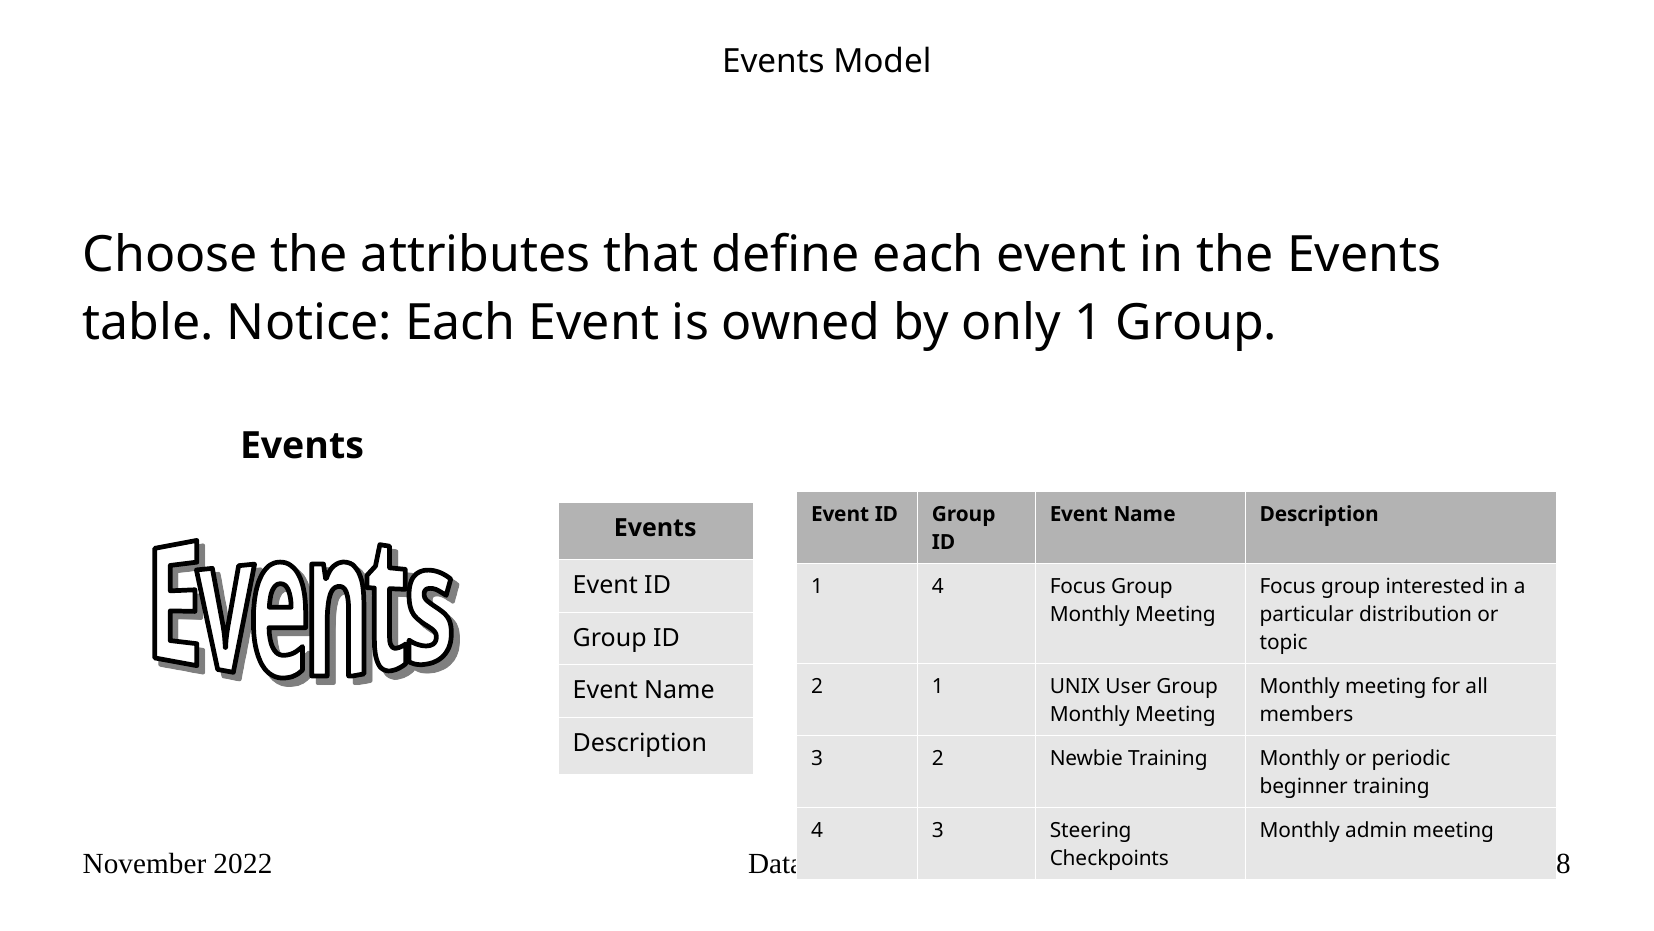

# Events Model
Choose the attributes that define each event in the Events table. Notice: Each Event is owned by only 1 Group.
Events
| Event ID | Group ID | Event Name | Description |
| --- | --- | --- | --- |
| 1 | 4 | Focus Group Monthly Meeting | Focus group interested in a particular distribution or topic |
| 2 | 1 | UNIX User Group Monthly Meeting | Monthly meeting for all members |
| 3 | 2 | Newbie Training | Monthly or periodic beginner training |
| 4 | 3 | Steering Checkpoints | Monthly admin meeting |
| Events |
| --- |
| Event ID |
| Group ID |
| Event Name |
| Description |
Events
November 2022
Database 101
8